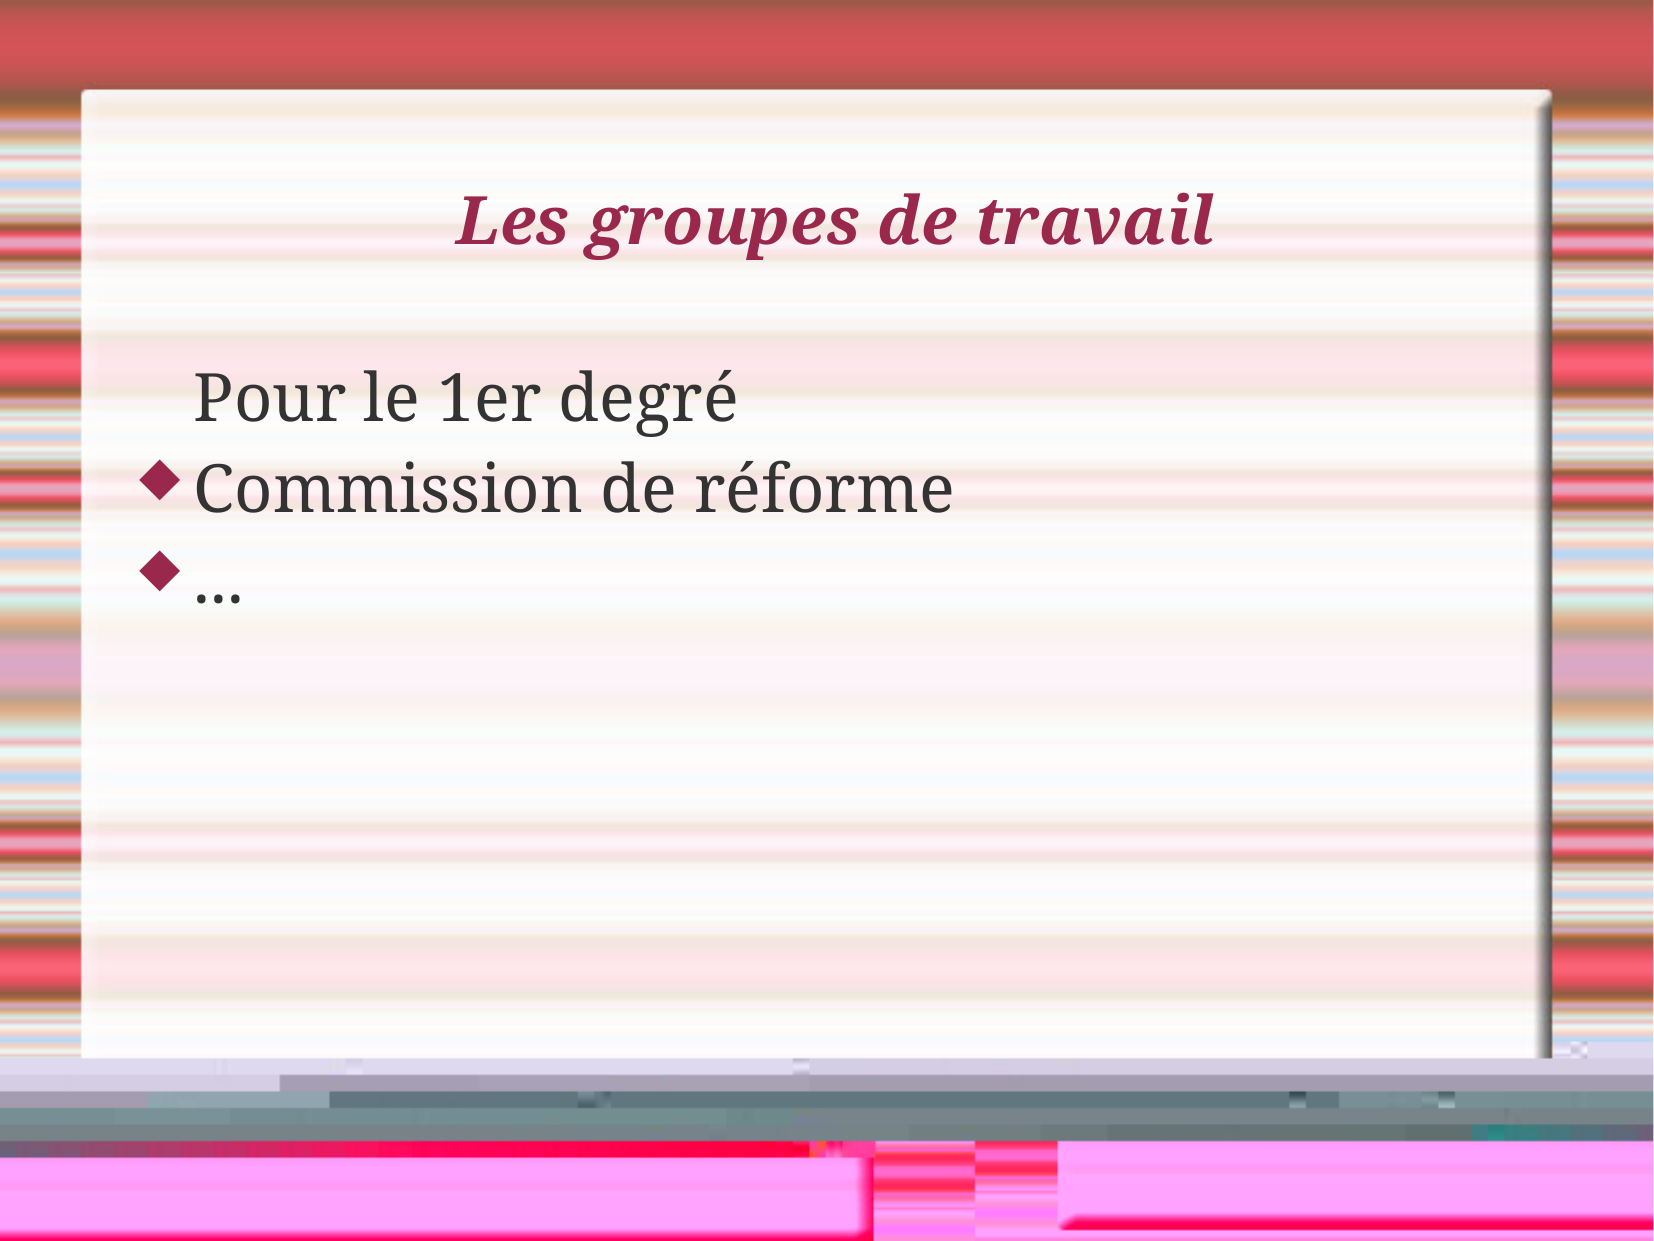

# Les groupes de travail
Pour le 1er degré
Commission de réforme
...